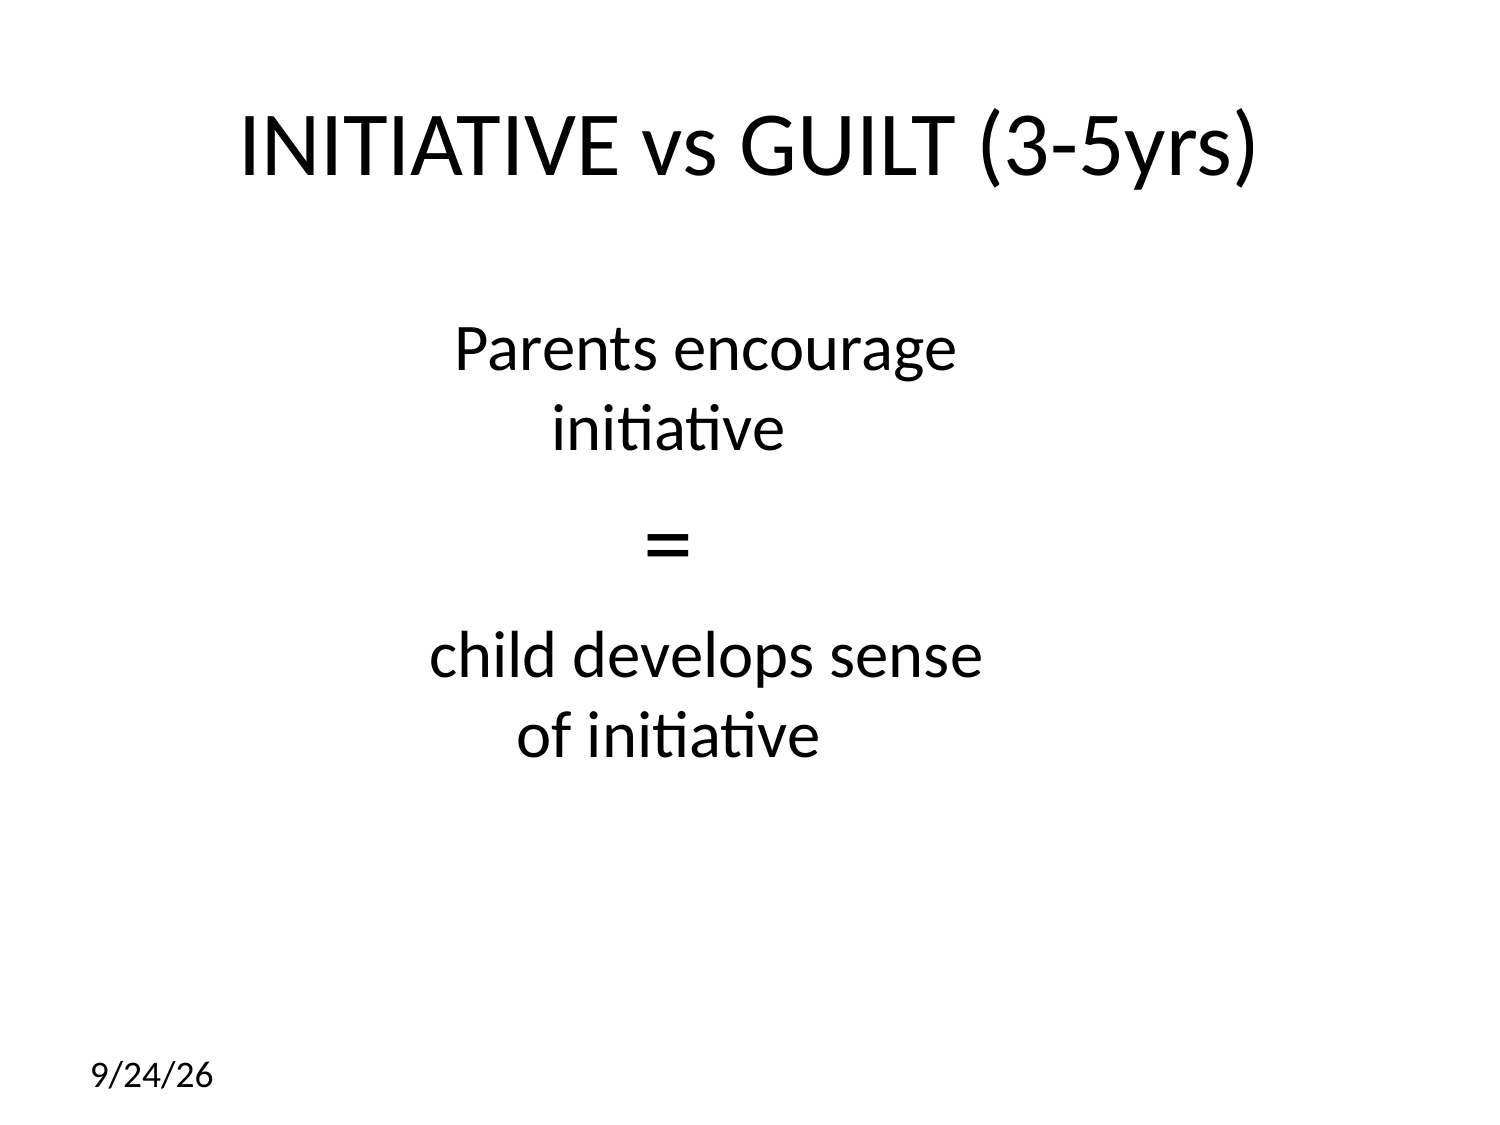

# INITIATIVE vs GUILT (3-5yrs)
	Parents encourage initiative
=
	child develops sense of initiative